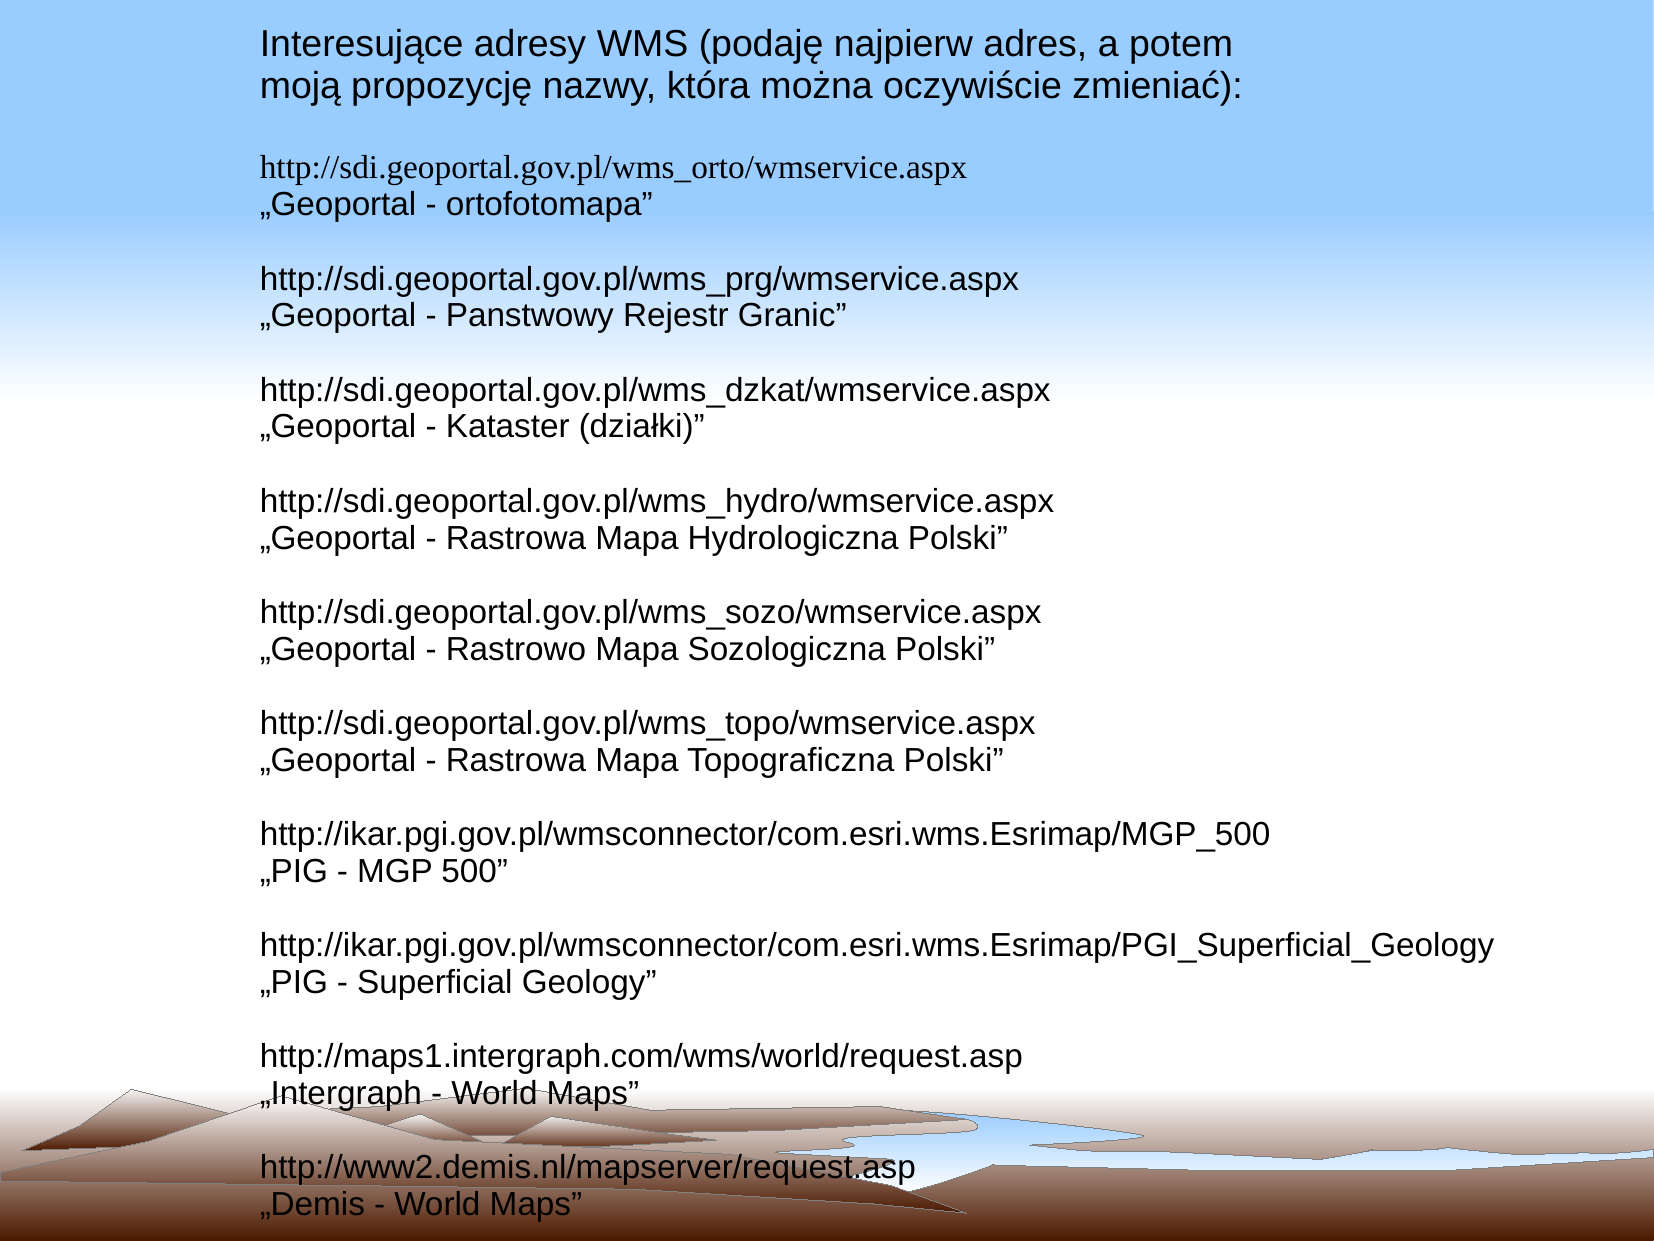

Interesujące adresy WMS (podaję najpierw adres, a potem
moją propozycję nazwy, która można oczywiście zmieniać):
http://sdi.geoportal.gov.pl/wms_orto/wmservice.aspx
„Geoportal - ortofotomapa”
http://sdi.geoportal.gov.pl/wms_prg/wmservice.aspx
„Geoportal - Panstwowy Rejestr Granic”
http://sdi.geoportal.gov.pl/wms_dzkat/wmservice.aspx
„Geoportal - Kataster (działki)”
http://sdi.geoportal.gov.pl/wms_hydro/wmservice.aspx
„Geoportal - Rastrowa Mapa Hydrologiczna Polski”
http://sdi.geoportal.gov.pl/wms_sozo/wmservice.aspx
„Geoportal - Rastrowo Mapa Sozologiczna Polski”
http://sdi.geoportal.gov.pl/wms_topo/wmservice.aspx
„Geoportal - Rastrowa Mapa Topograficzna Polski”
http://ikar.pgi.gov.pl/wmsconnector/com.esri.wms.Esrimap/MGP_500
„PIG - MGP 500”
http://ikar.pgi.gov.pl/wmsconnector/com.esri.wms.Esrimap/PGI_Superficial_Geology
„PIG - Superficial Geology”
http://maps1.intergraph.com/wms/world/request.asp
„Intergraph - World Maps”
http://www2.demis.nl/mapserver/request.asp
„Demis - World Maps”